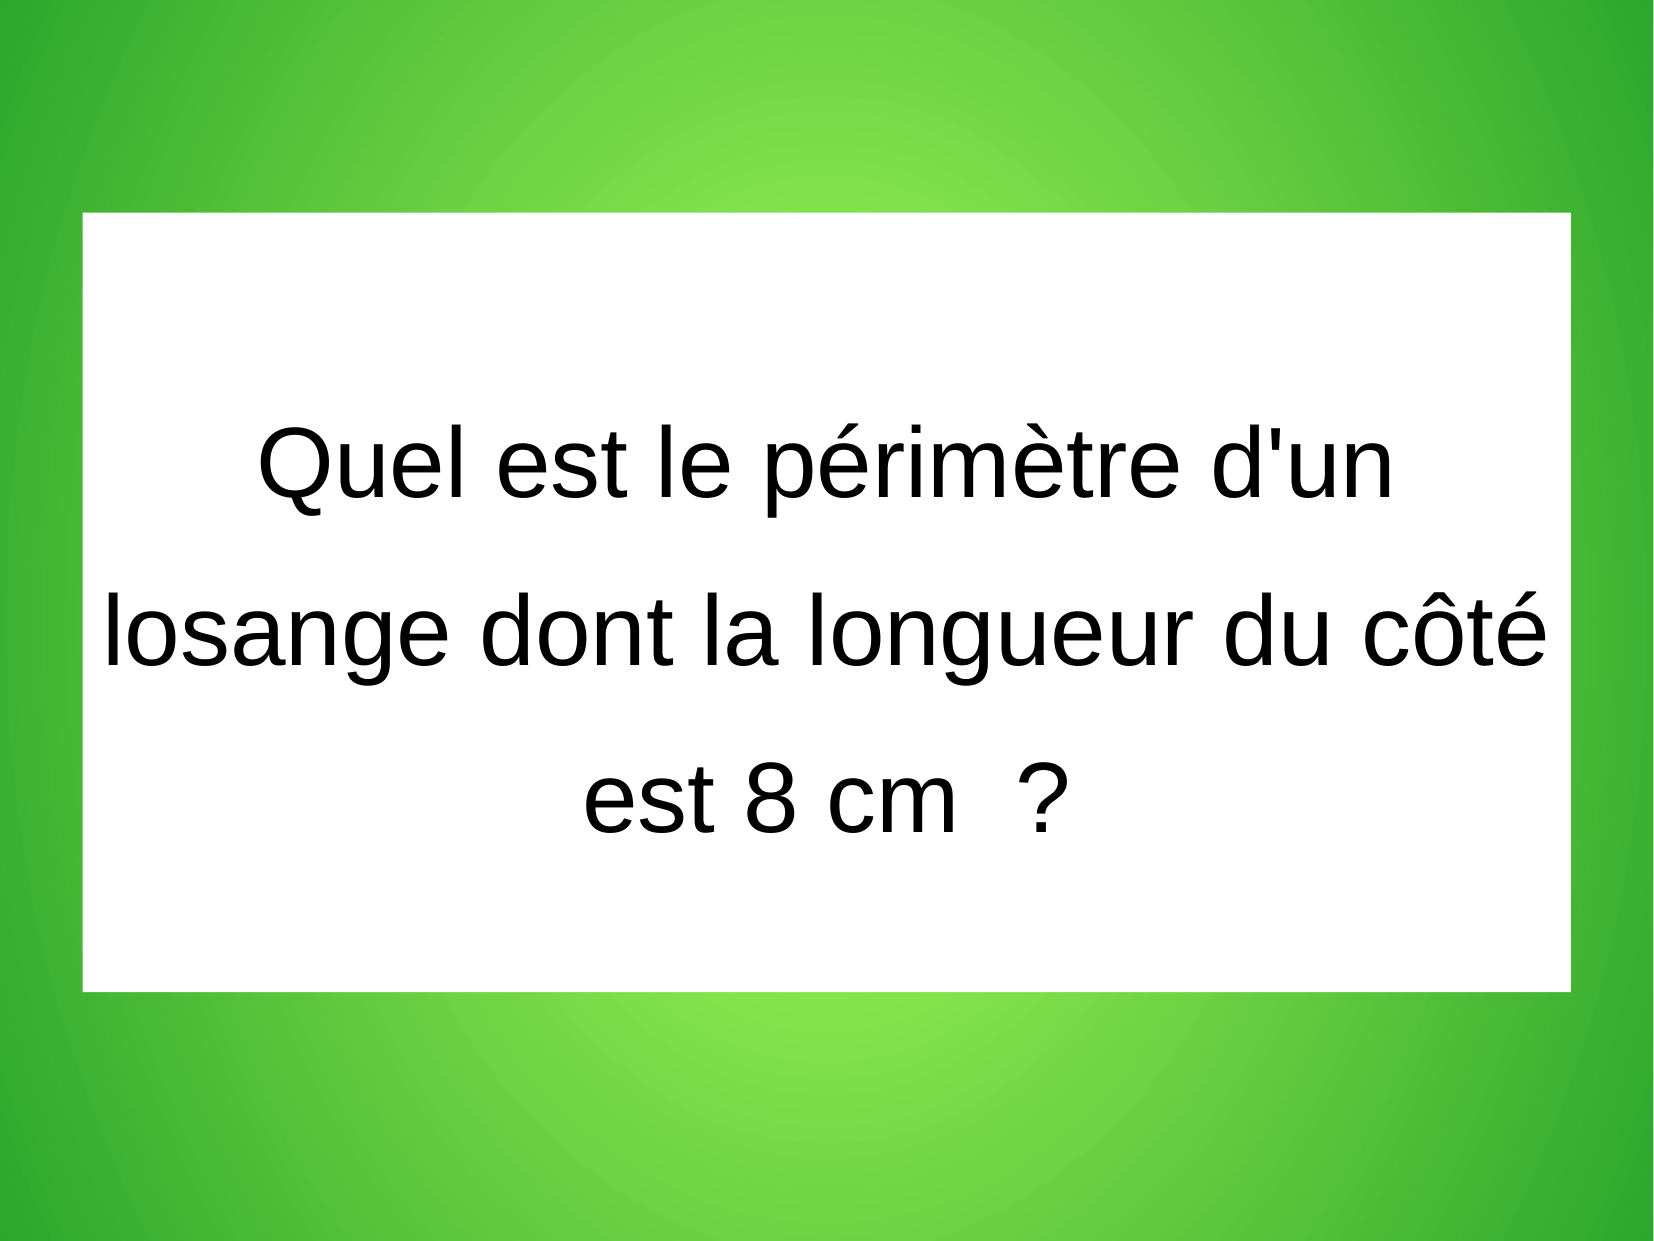

# Quel est le périmètre d'un losange dont la longueur du côté est 8 cm  ?